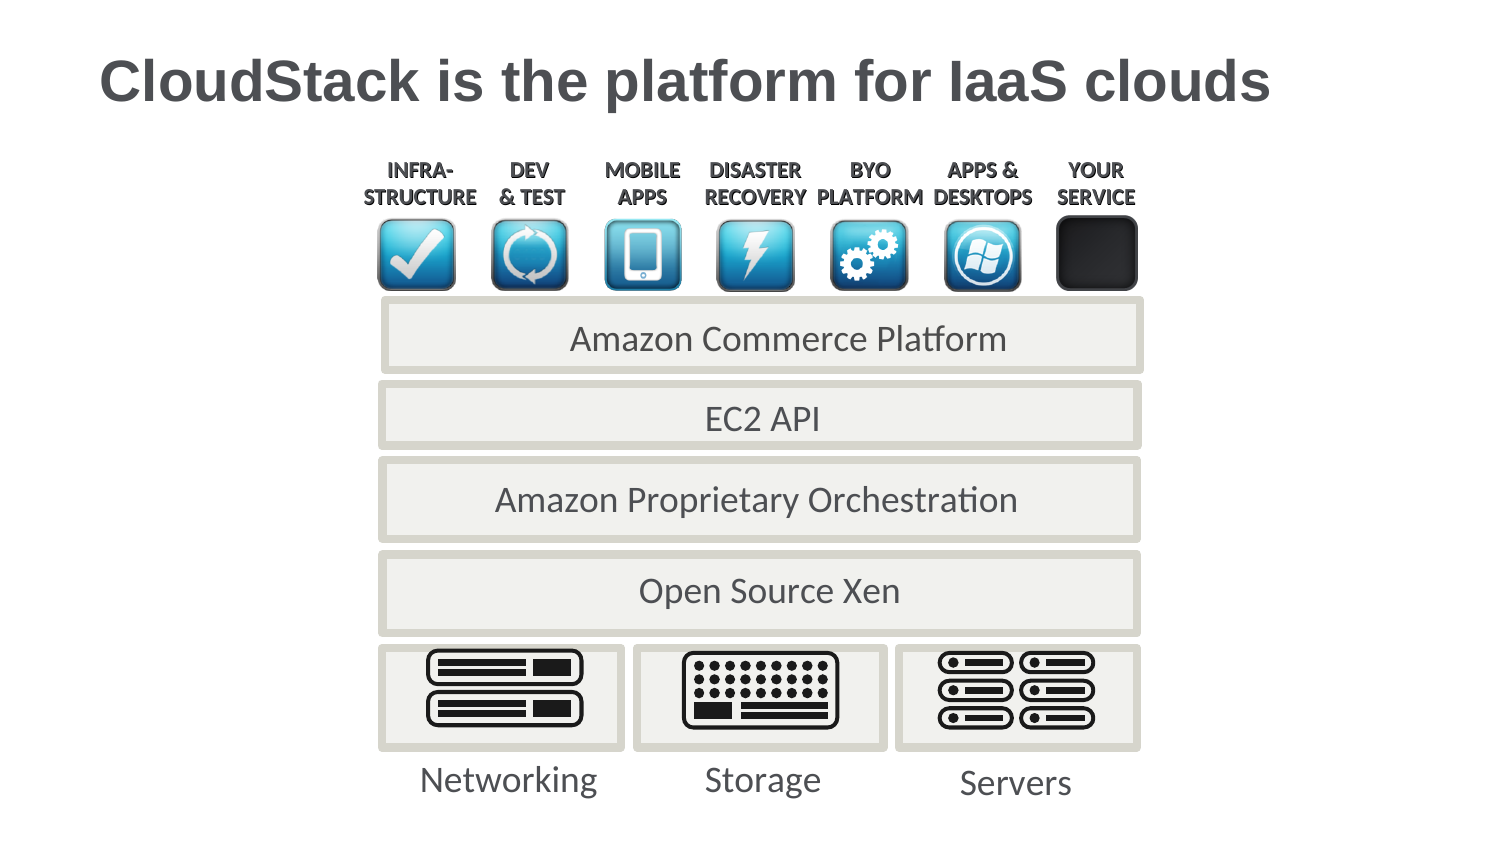

# CloudStack is the platform for IaaS clouds
INFRA-
STRUCTURE
DEV
& TEST
MOBILE
APPS
DISASTER
RECOVERY
BYO
PLATFORM
APPS &
DESKTOPS
YOUR
SERVICE
Amazon eCommerce Platform
Amazon Commerce Platform
EC2 APIW
EC2 API
Amazon Proprietary Orchestration Software
Amazon Proprietary Orchestration
Open Source Xen Hypervisor
Open Source Xen
Networking
Storage
Servers